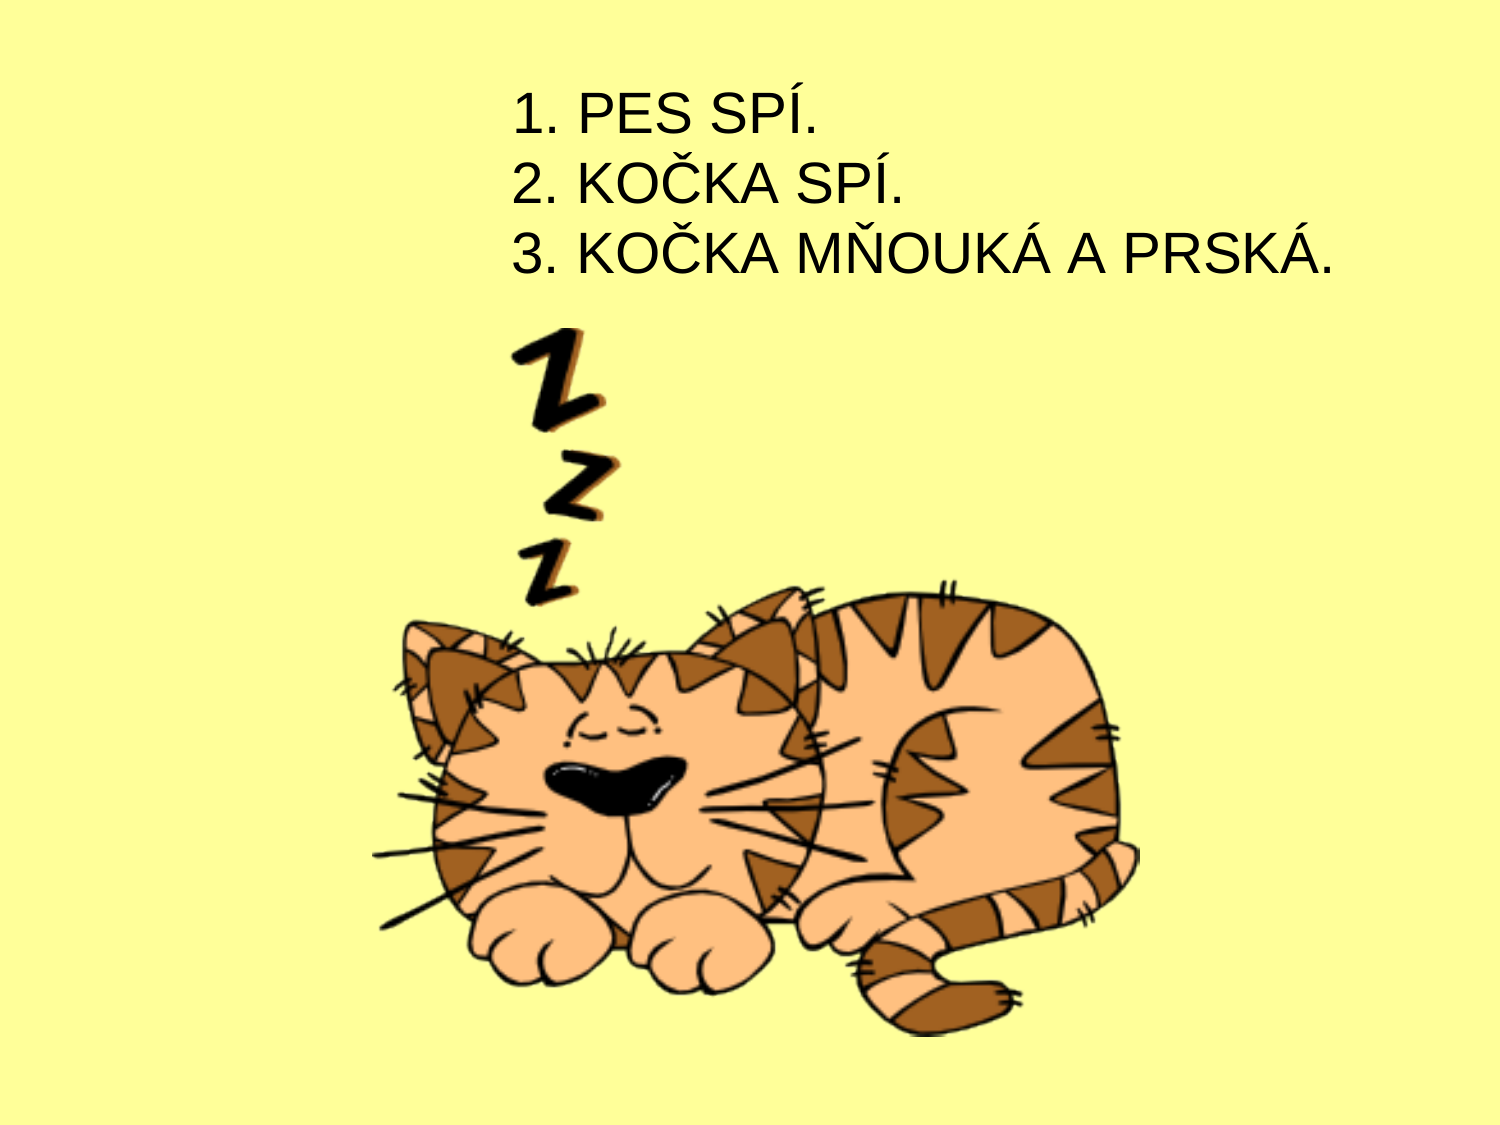

# 1. PES SPÍ. 2. KOČKA SPÍ. 3. KOČKA MŇOUKÁ A PRSKÁ.